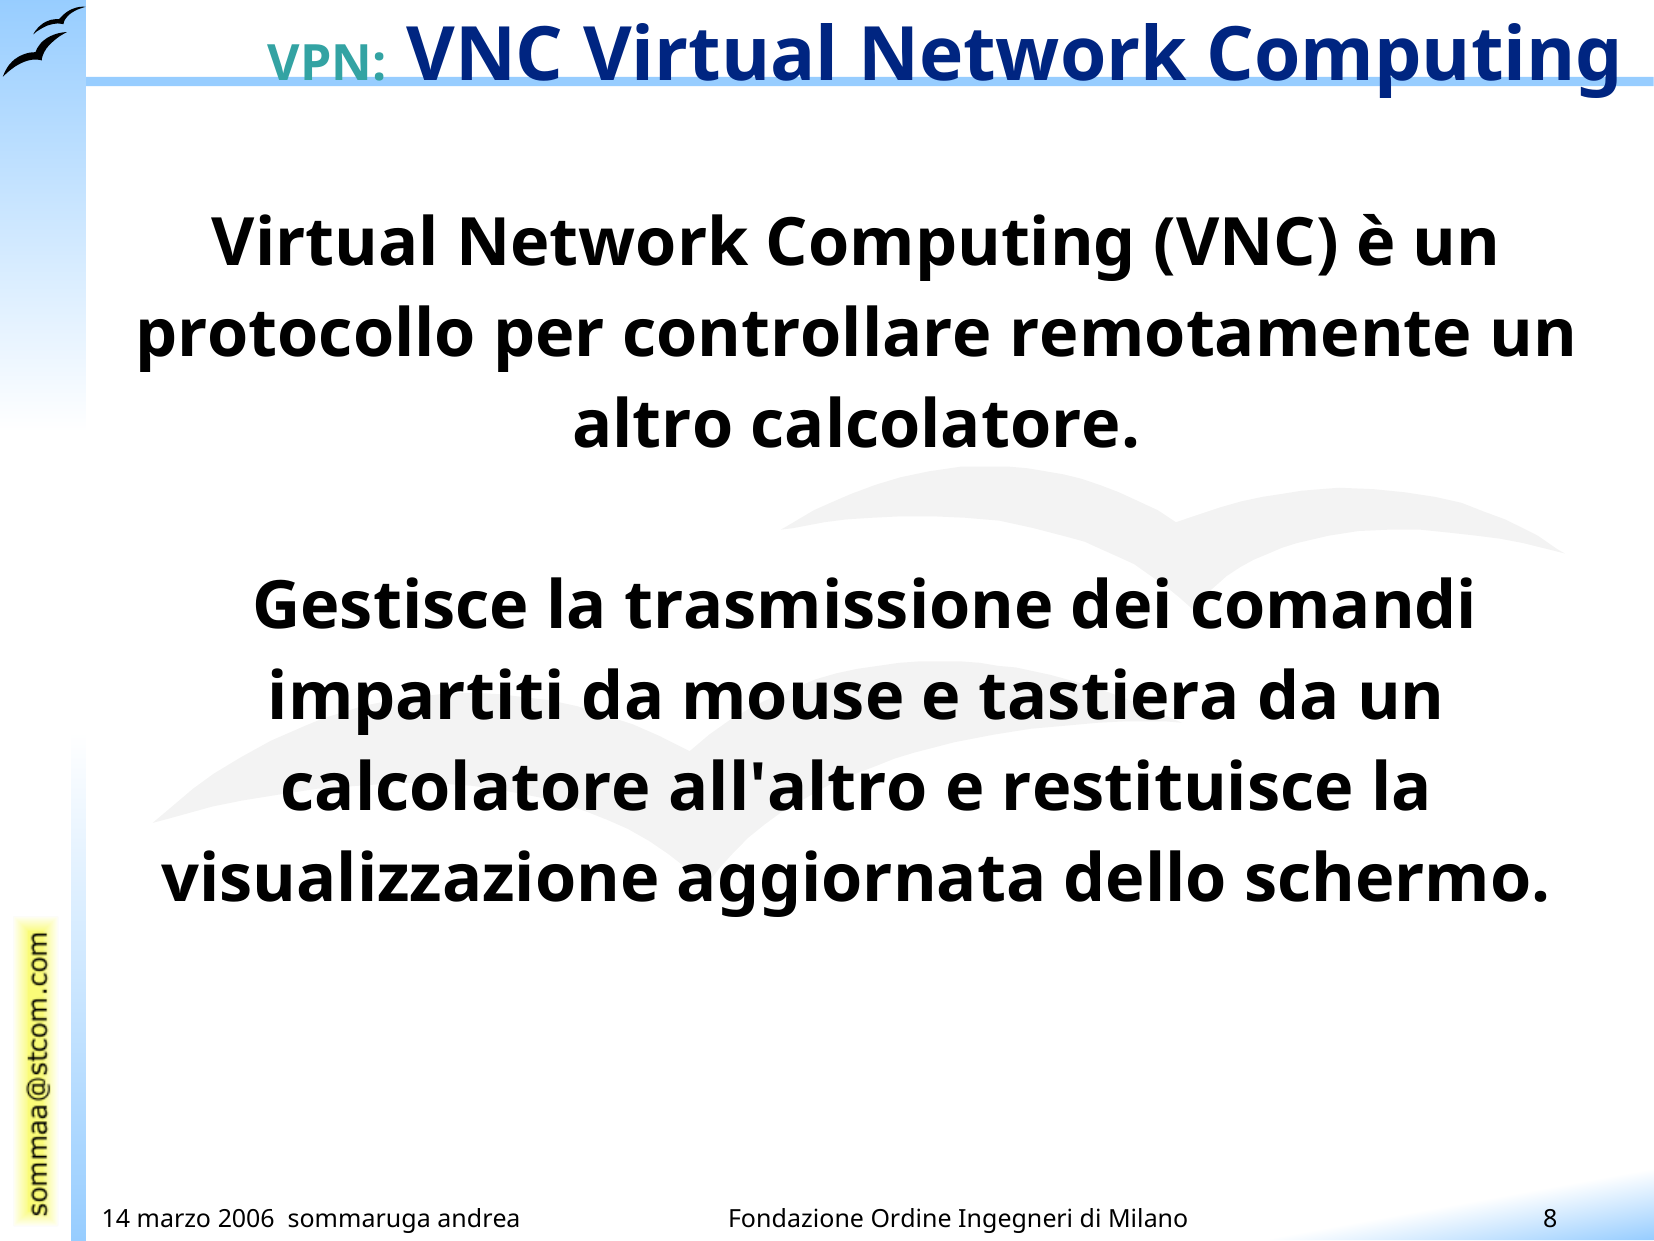

# VPN: VNC Virtual Network Computing
Virtual Network Computing (VNC) è un protocollo per controllare remotamente un altro calcolatore.
 Gestisce la trasmissione dei comandi impartiti da mouse e tastiera da un calcolatore all'altro e restituisce la visualizzazione aggiornata dello schermo.